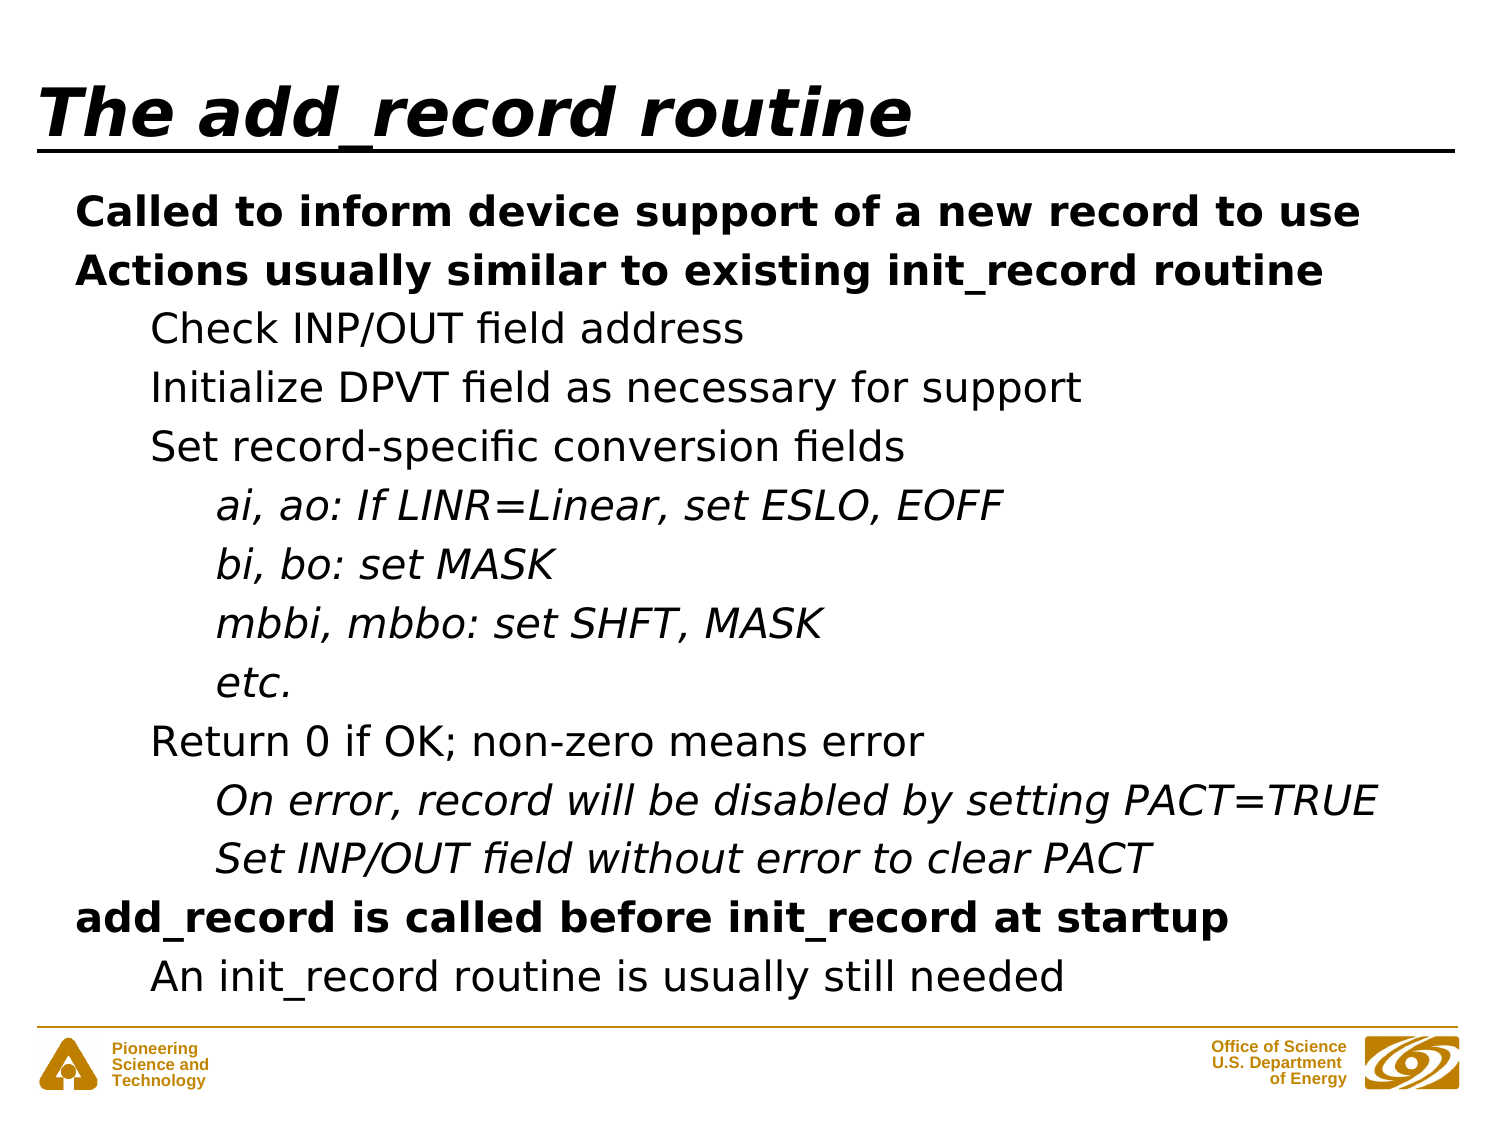

# The add_record routine
Called to inform device support of a new record to use
Actions usually similar to existing init_record routine
Check INP/OUT field address
Initialize DPVT field as necessary for support
Set record-specific conversion fields
ai, ao: If LINR=Linear, set ESLO, EOFF
bi, bo: set MASK
mbbi, mbbo: set SHFT, MASK
etc.
Return 0 if OK; non-zero means error
On error, record will be disabled by setting PACT=TRUE
Set INP/OUT field without error to clear PACT
add_record is called before init_record at startup
An init_record routine is usually still needed